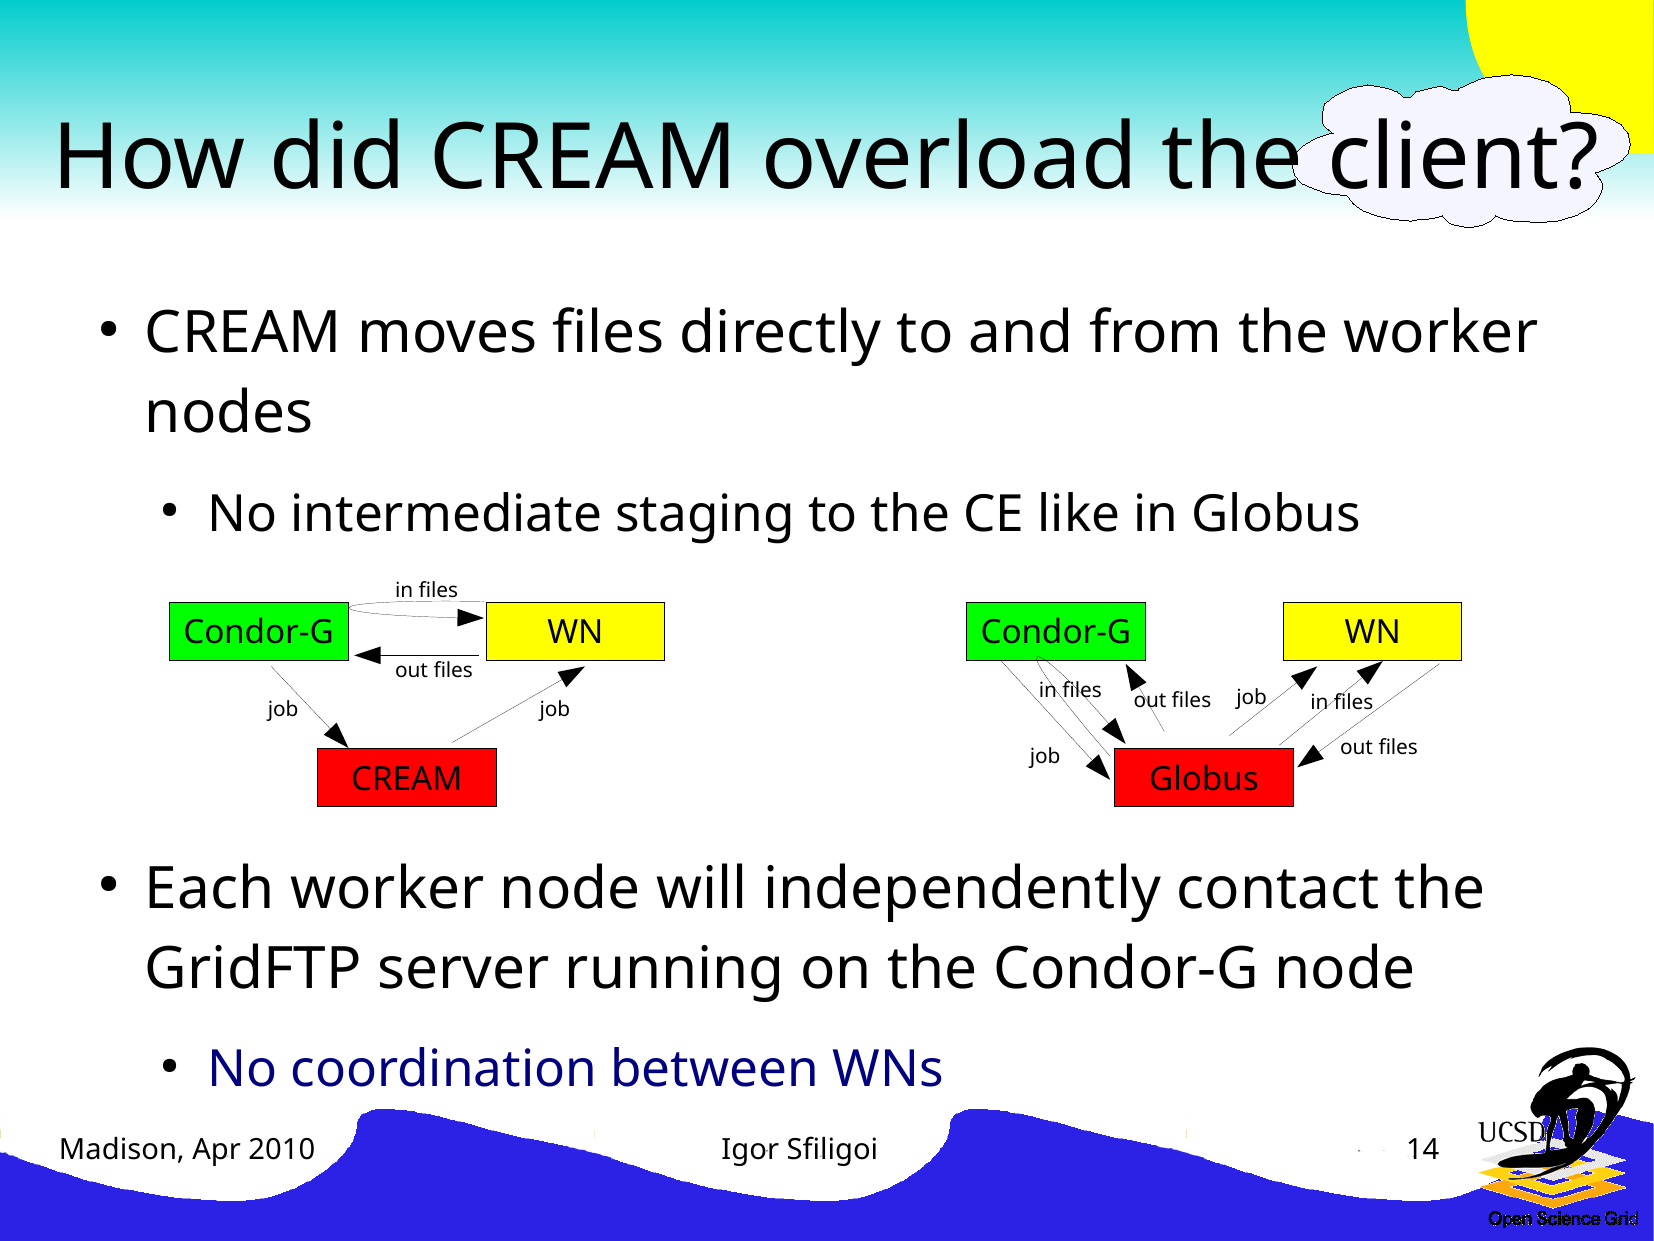

# How did CREAM overload the client?
CREAM moves files directly to and from the worker nodes
No intermediate staging to the CE like in Globus
Each worker node will independently contact the GridFTP server running on the Condor-G node
No coordination between WNs
in files
Condor-G
WN
Condor-G
WN
out files
in files
job
out files
in files
job
job
out files
job
CREAM
Globus
14